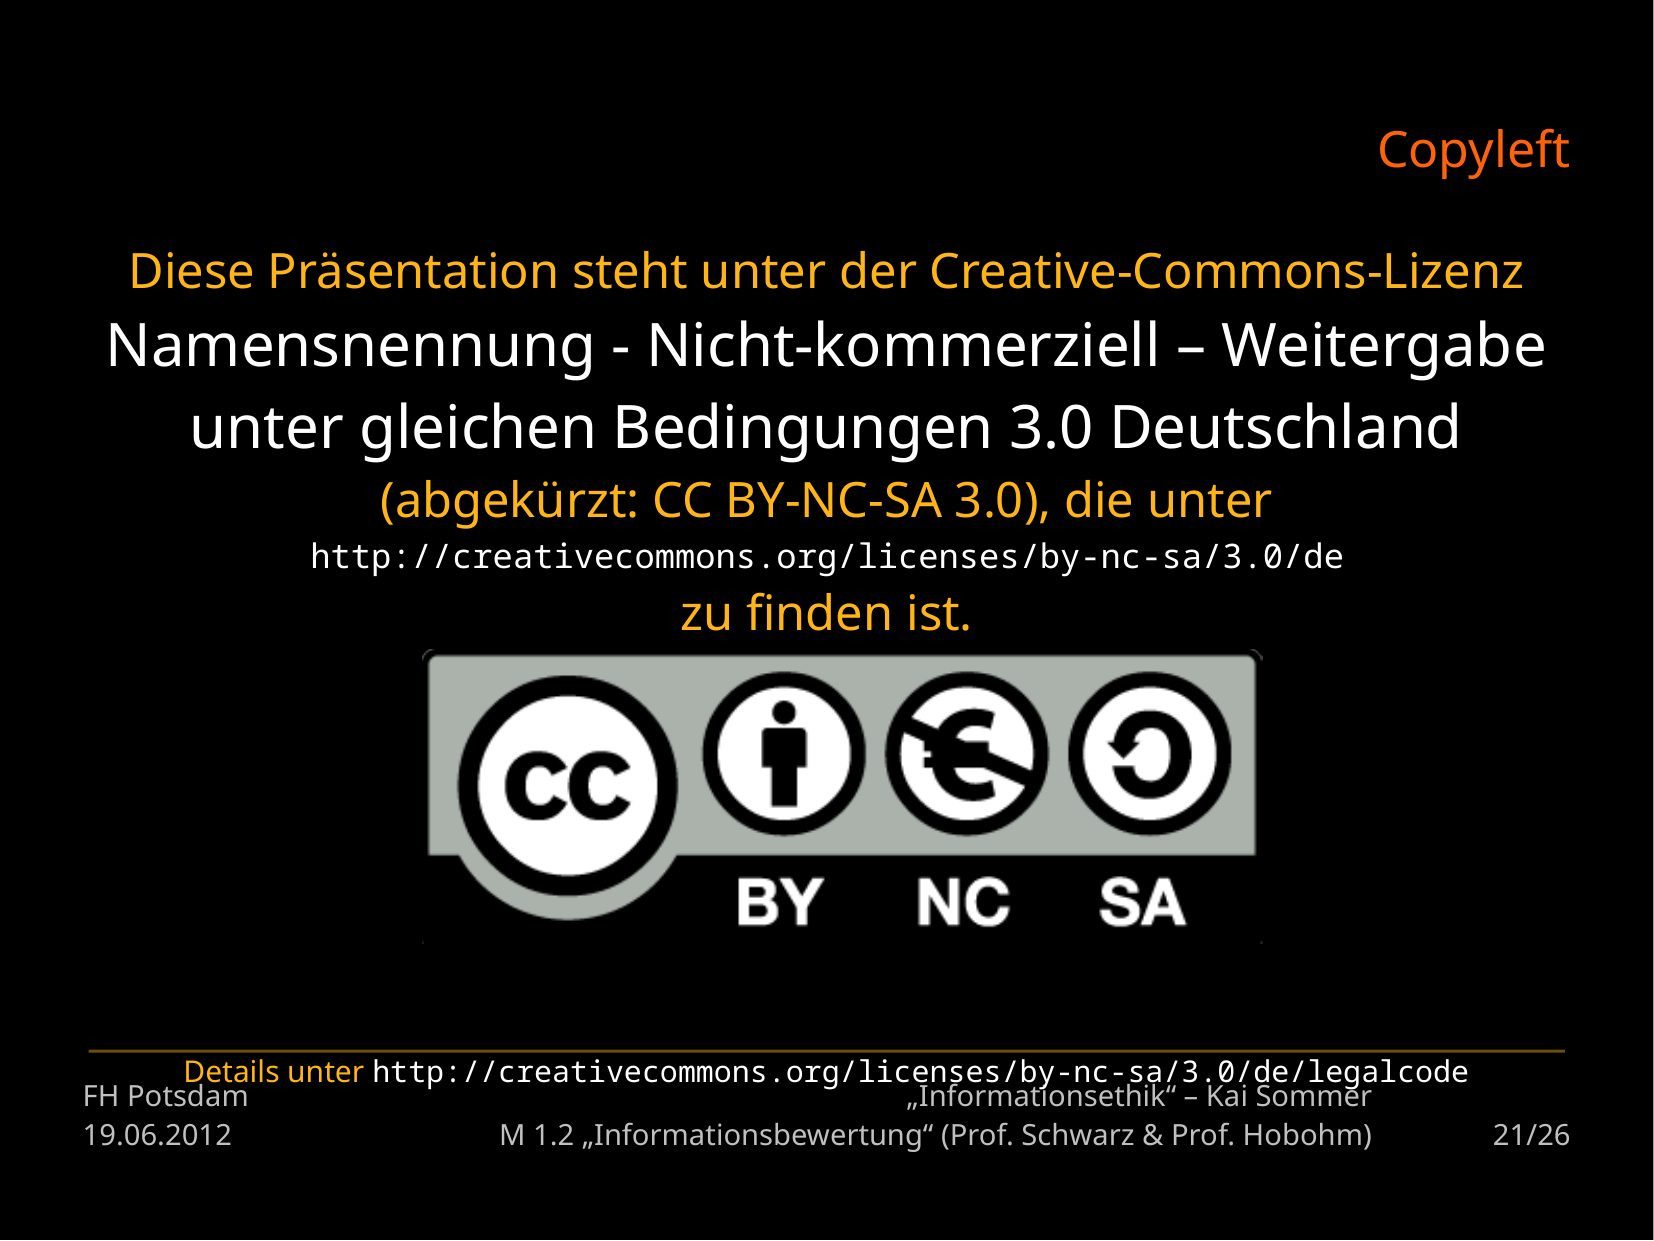

# Copyleft
Diese Präsentation steht unter der Creative-Commons-Lizenz
Namensnennung - Nicht-kommerziell – Weitergabe
unter gleichen Bedingungen 3.0 Deutschland
(abgekürzt: CC BY-NC-SA 3.0), die unter http://creativecommons.org/licenses/by-nc-sa/3.0/de
zu finden ist.
Details unter http://creativecommons.org/licenses/by-nc-sa/3.0/de/legalcode
21